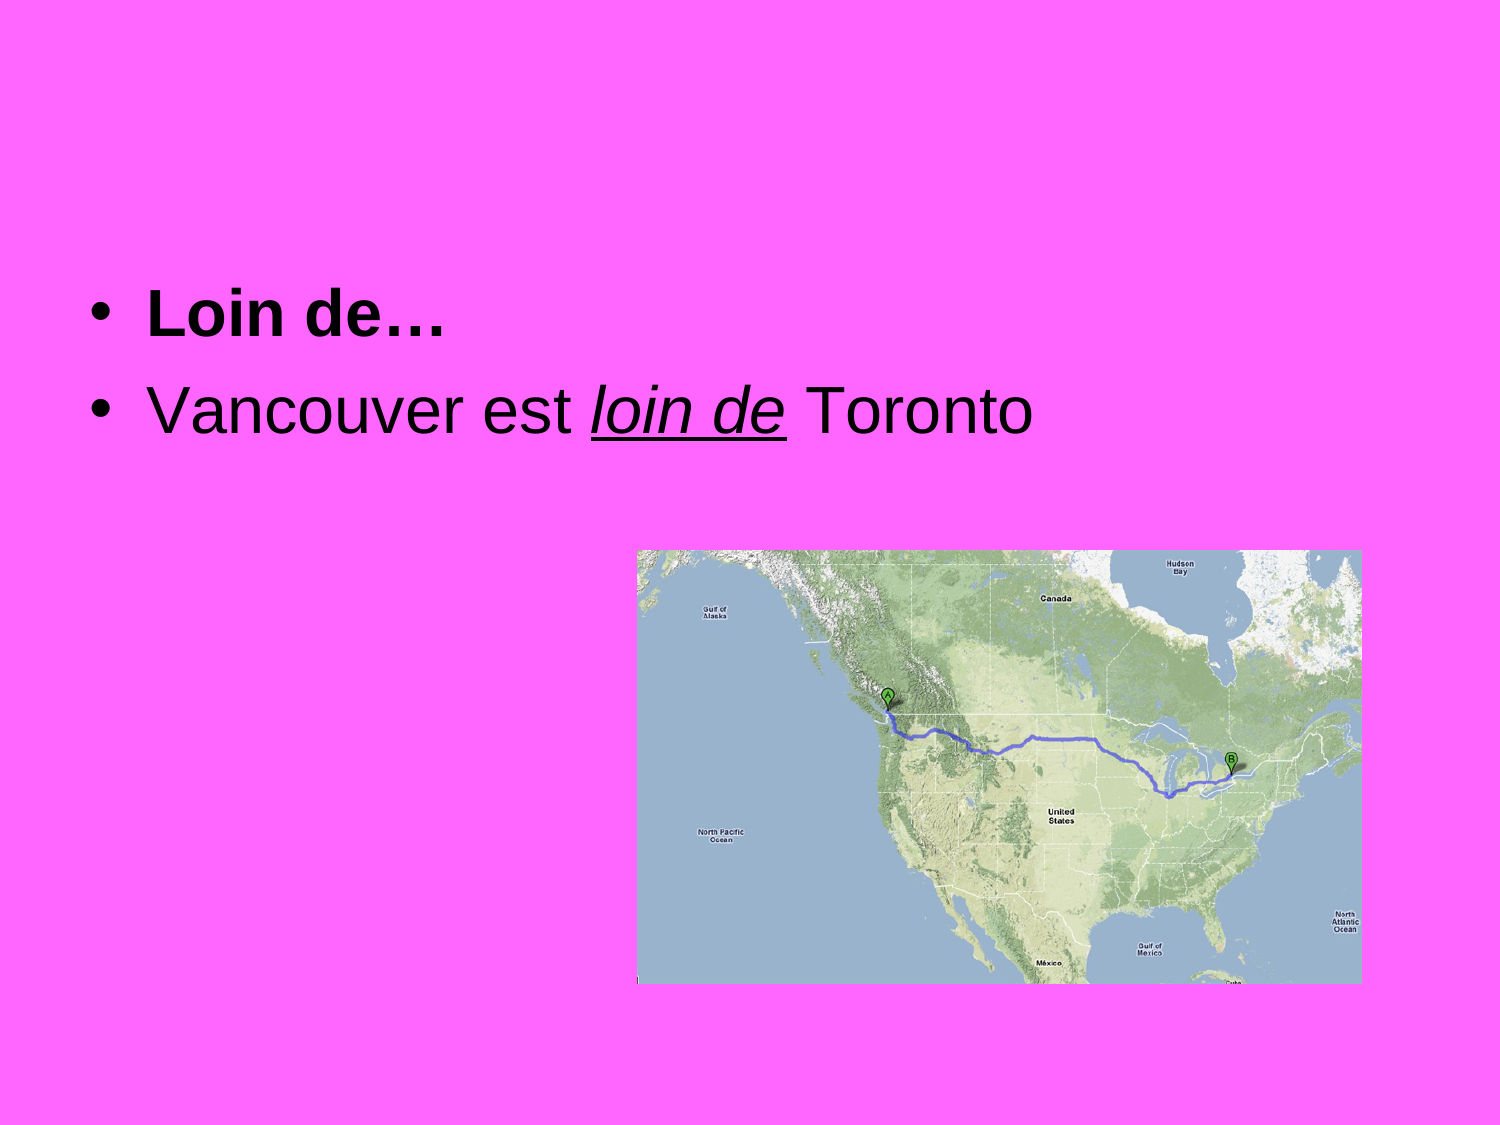

#
Loin de…
Vancouver est loin de Toronto